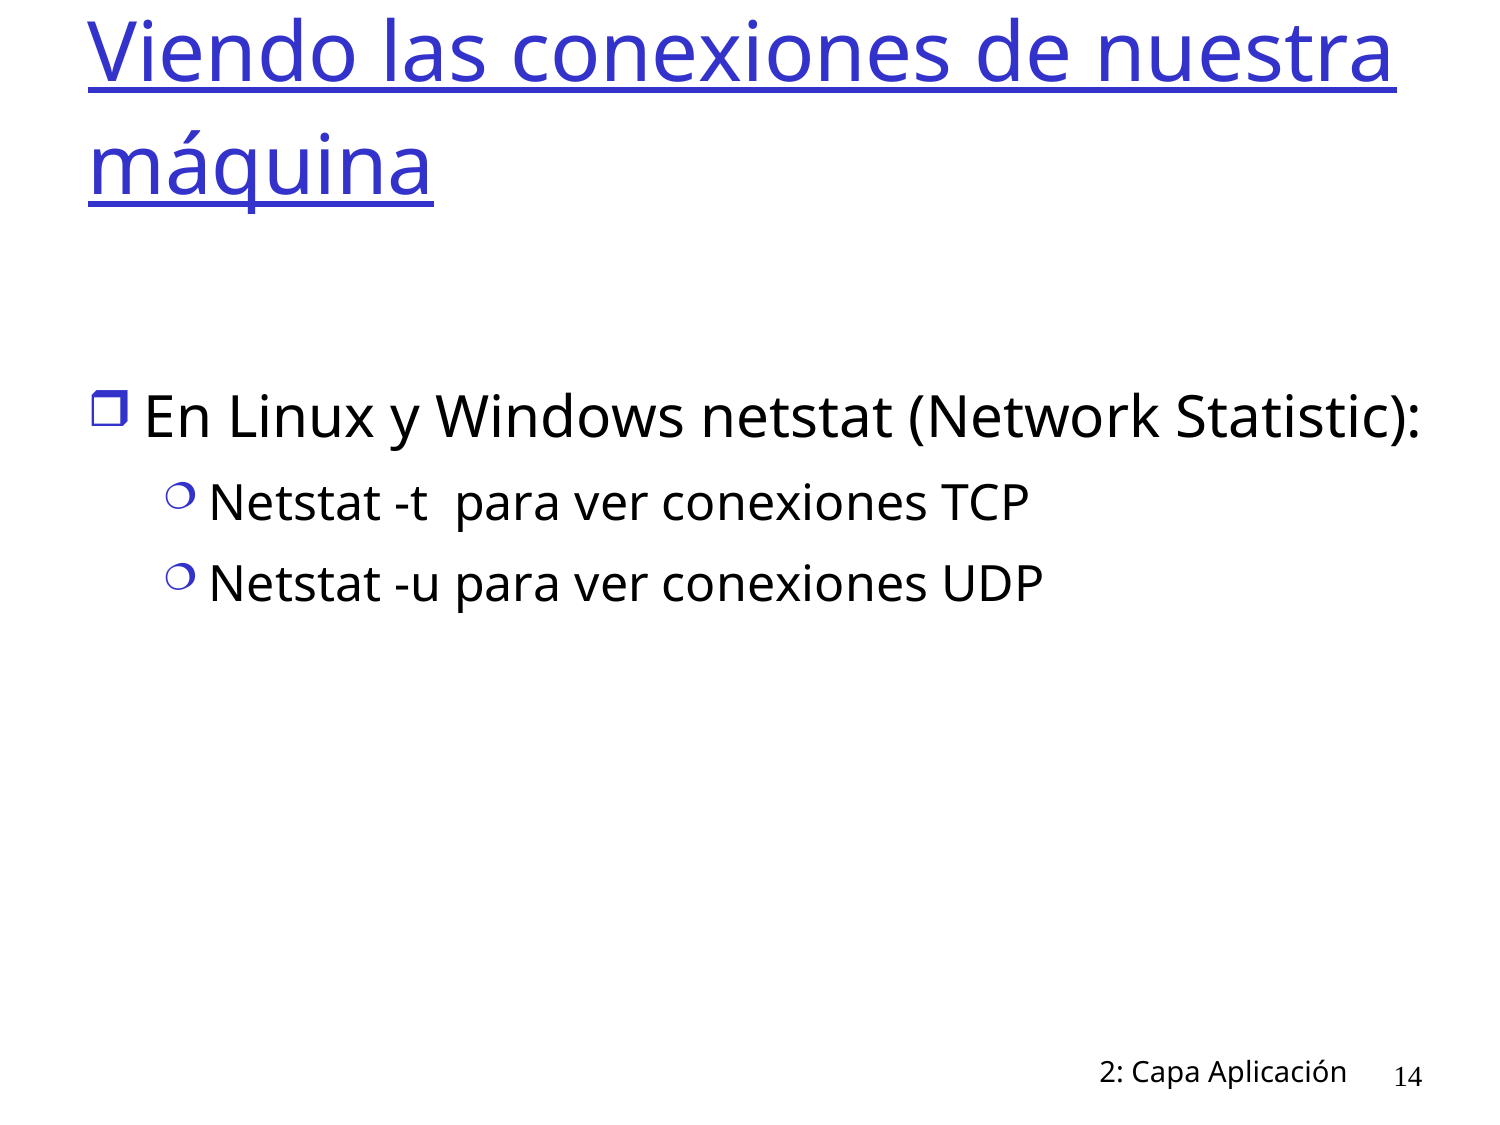

# Viendo las conexiones de nuestra máquina
En Linux y Windows netstat (Network Statistic):
Netstat -t para ver conexiones TCP
Netstat -u para ver conexiones UDP